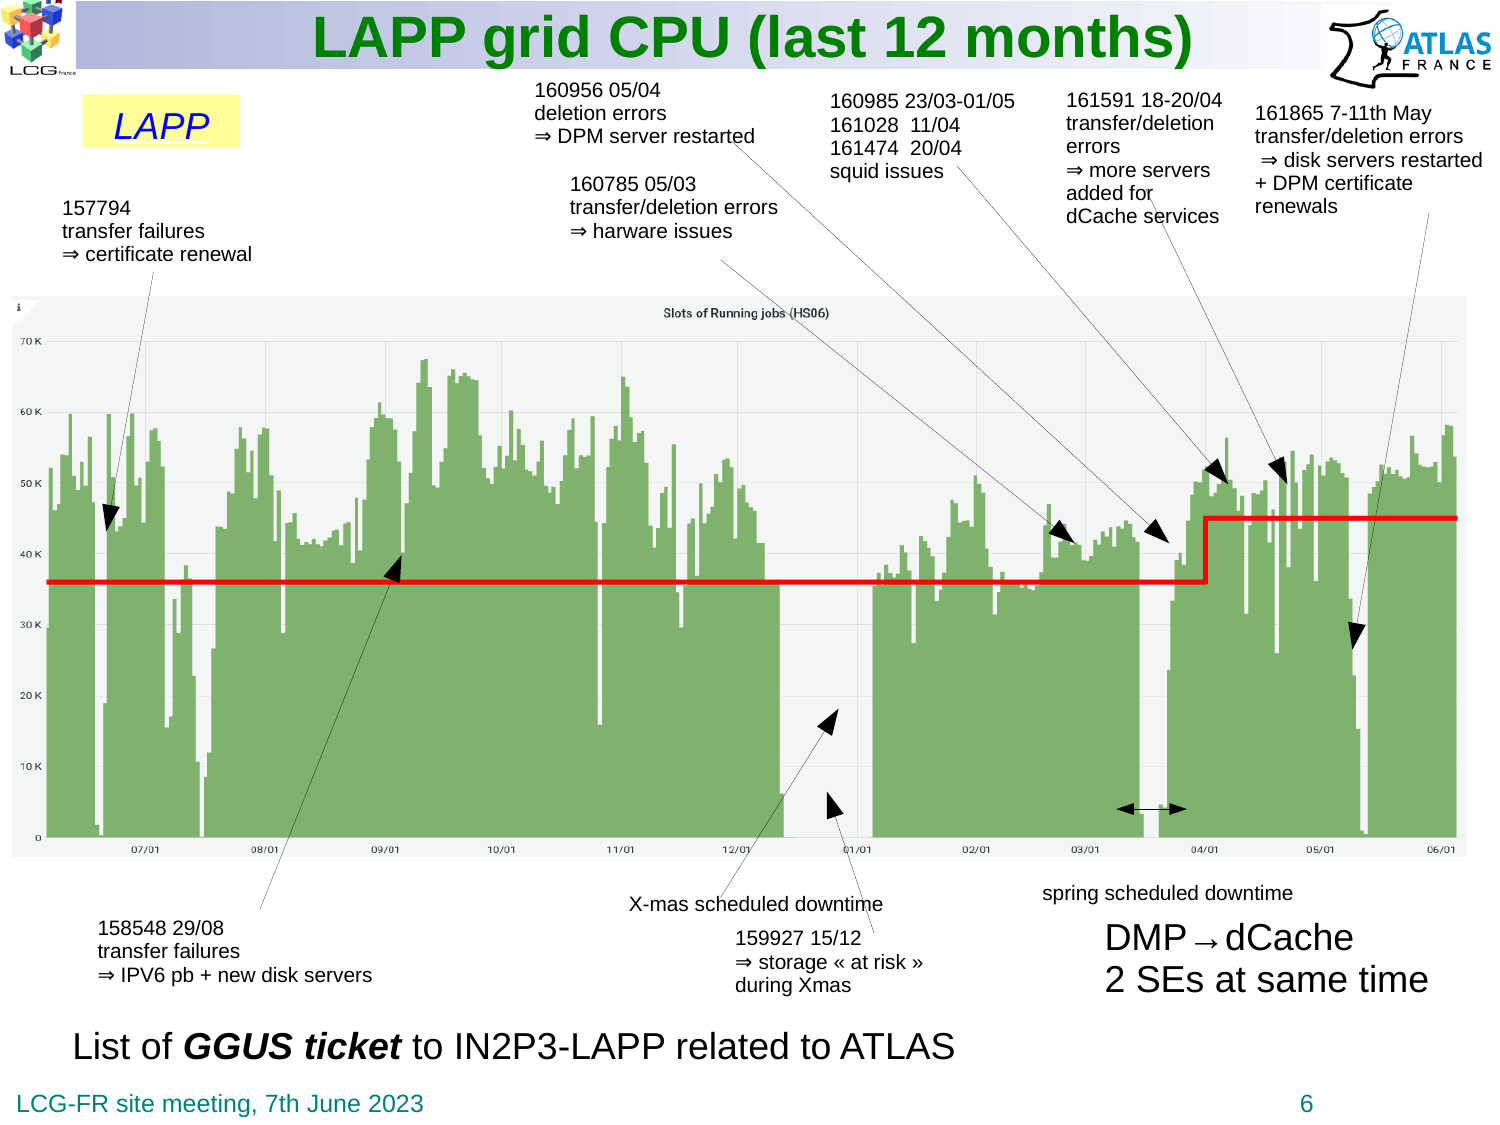

LAPP grid CPU (last 12 months)
160956 05/04
deletion errors
⇒ DPM server restarted
161591 18-20/04
transfer/deletion errors
⇒ more servers added for dCache services
160985 23/03-01/05
161028 11/04
161474 20/04
squid issues
LAPP
161865 7-11th May
transfer/deletion errors
 ⇒ disk servers restarted
+ DPM certificate renewals
160785 05/03
transfer/deletion errors
⇒ harware issues
157794
transfer failures
⇒ certificate renewal
spring scheduled downtime
X-mas scheduled downtime
158548 29/08
transfer failures
⇒ IPV6 pb + new disk servers
DMP→dCache
2 SEs at same time
159927 15/12
⇒ storage « at risk » during Xmas
List of GGUS ticket to IN2P3-LAPP related to ATLAS